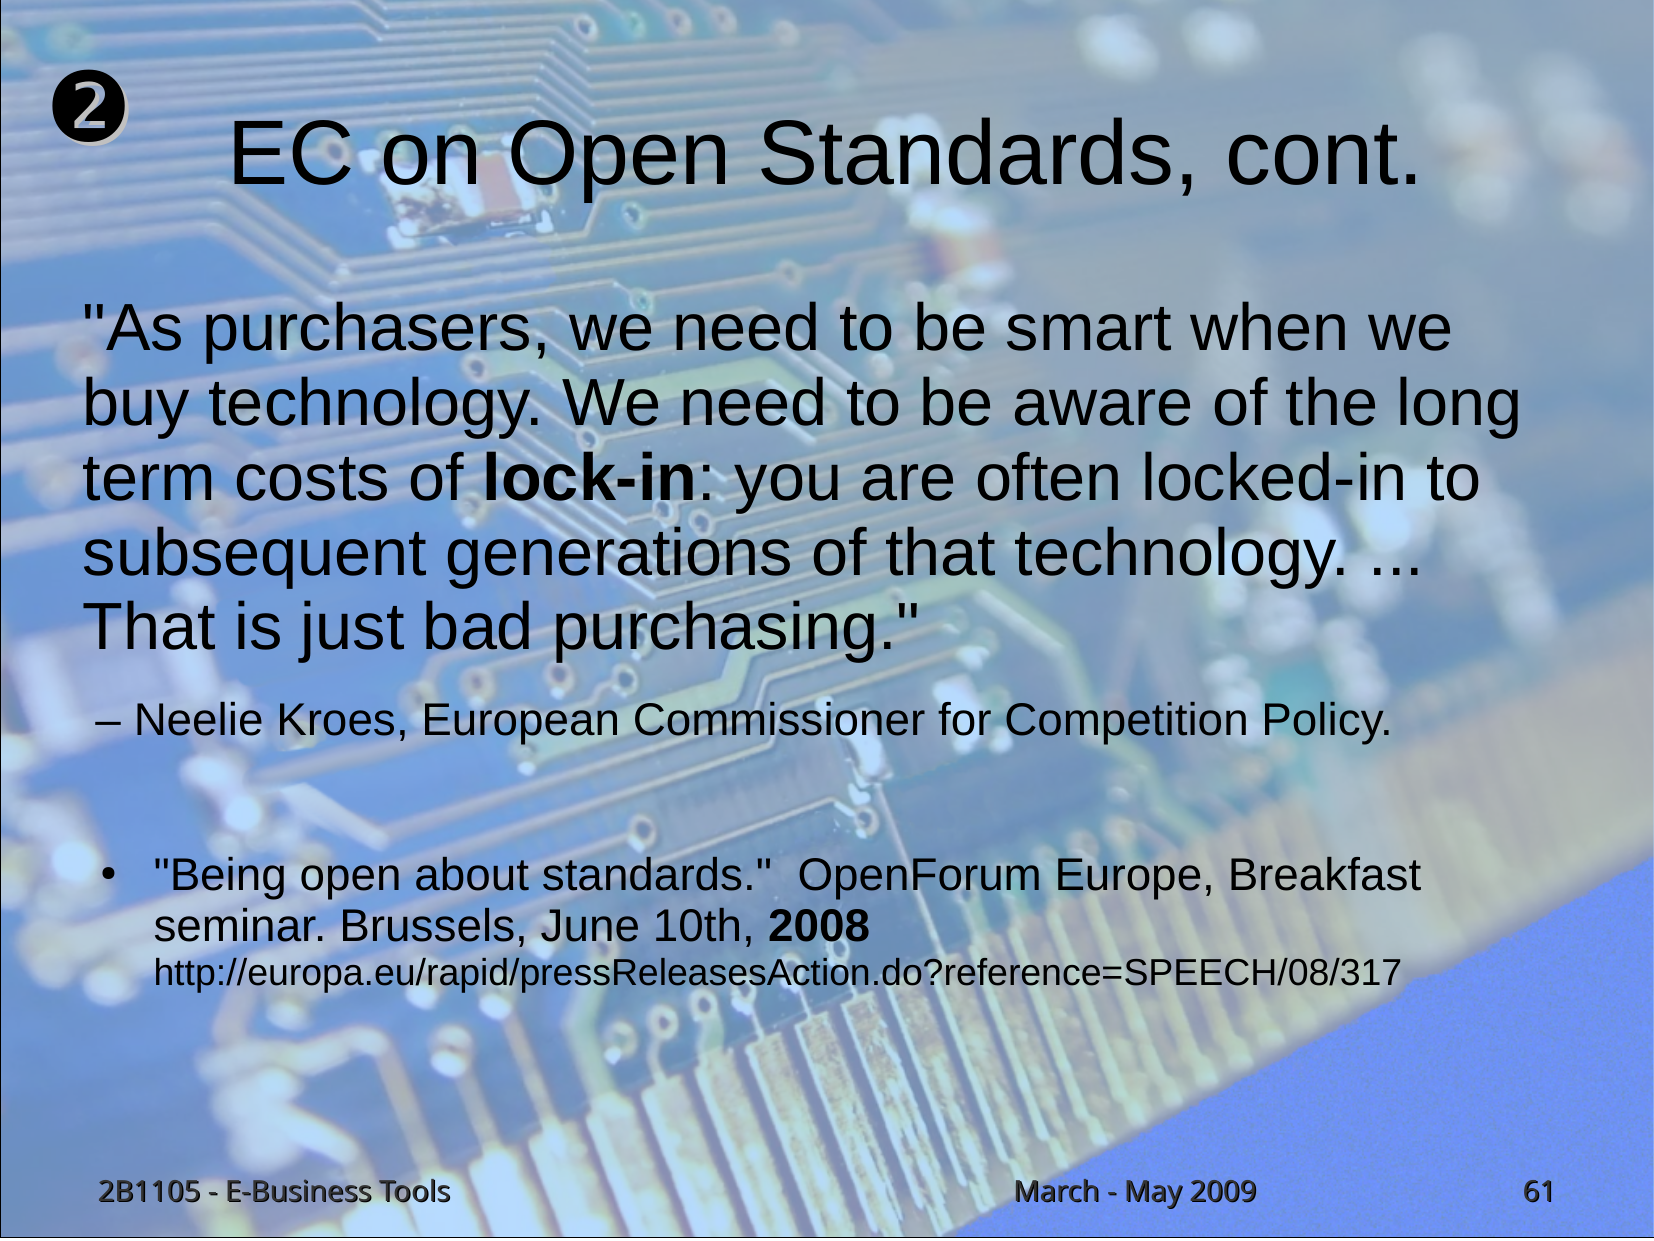

# EC on Open Standards, cont.
➋
"As purchasers, we need to be smart when we buy technology. We need to be aware of the long term costs of lock-in: you are often locked-in to subsequent generations of that technology. ... That is just bad purchasing."
 – Neelie Kroes, European Commissioner for Competition Policy.
"Being open about standards." OpenForum Europe, Breakfast seminar. Brussels, June 10th, 2008
http://europa.eu/rapid/pressReleasesAction.do?reference=SPEECH/08/317